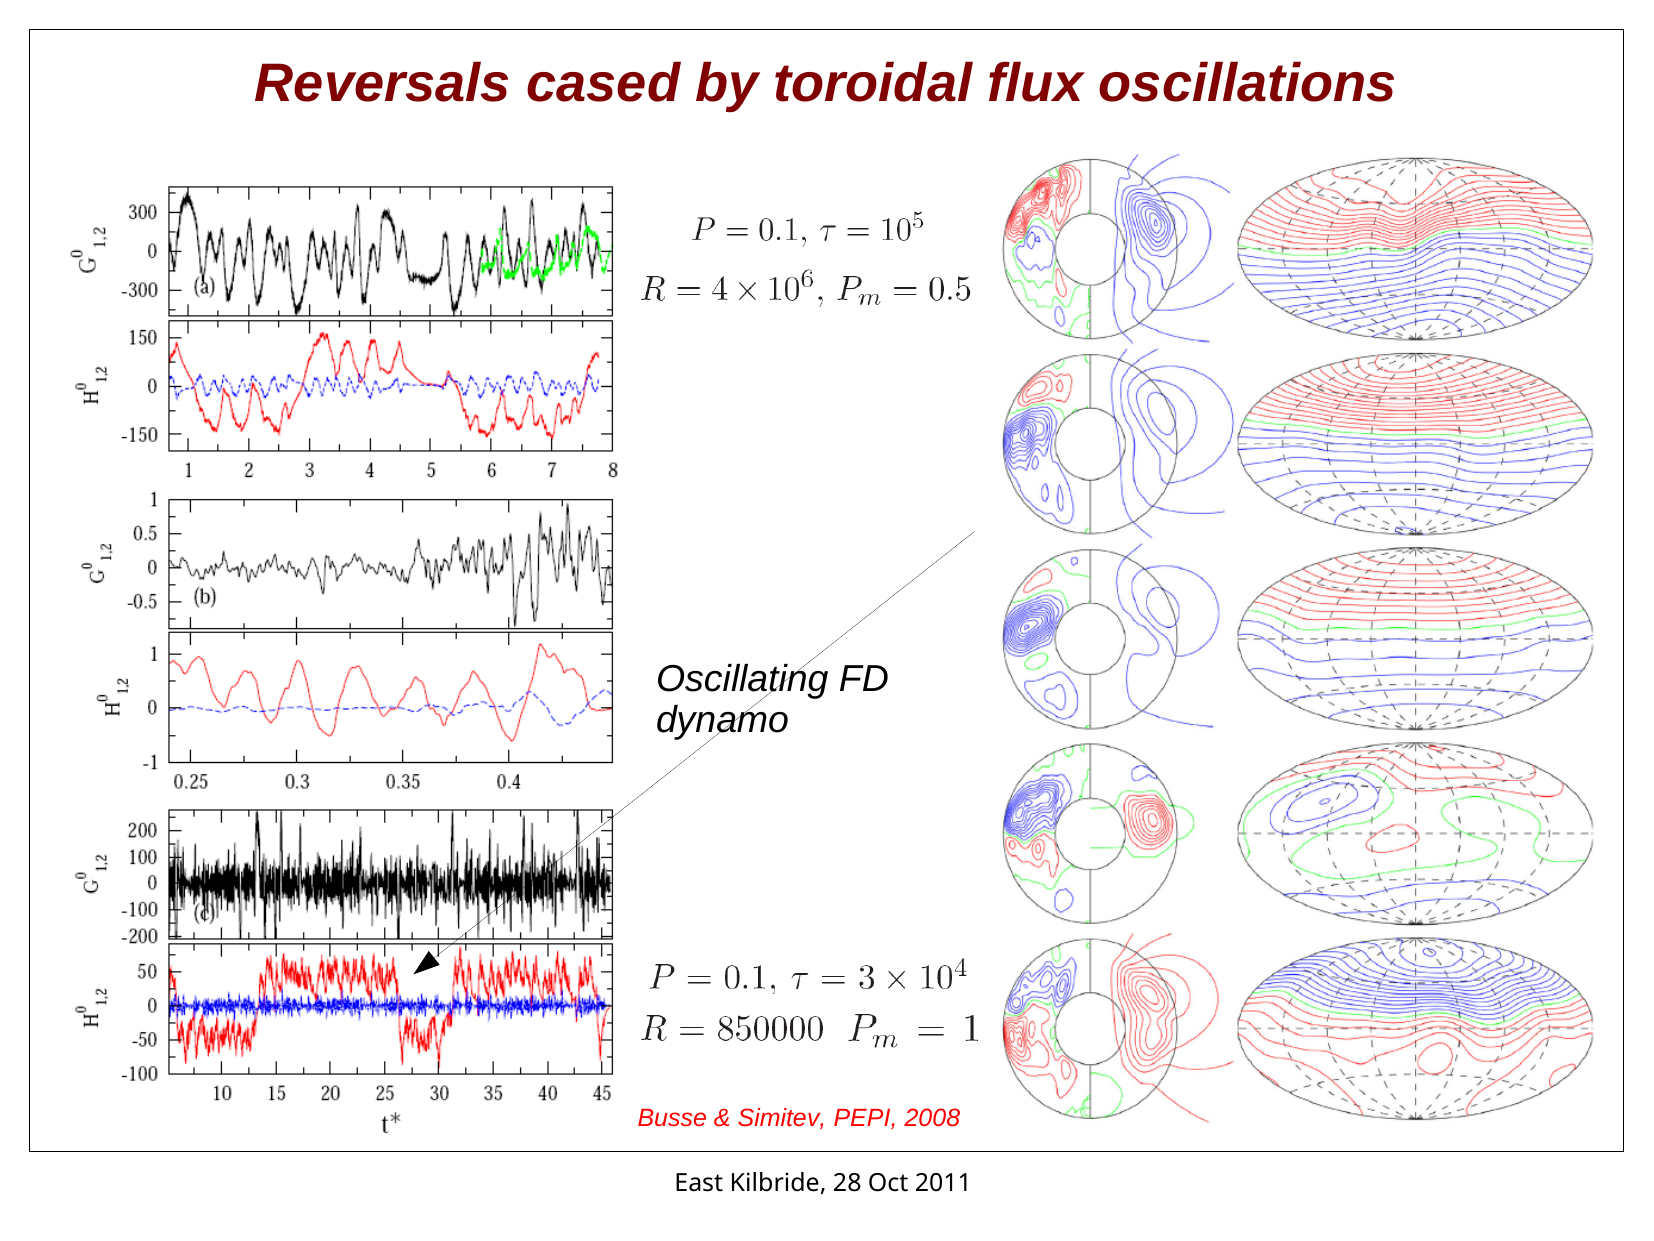

Reversals cased by toroidal flux oscillations
Oscillating FD
dynamo
Busse & Simitev, PEPI, 2008
East Kilbride, 28 Oct 2011